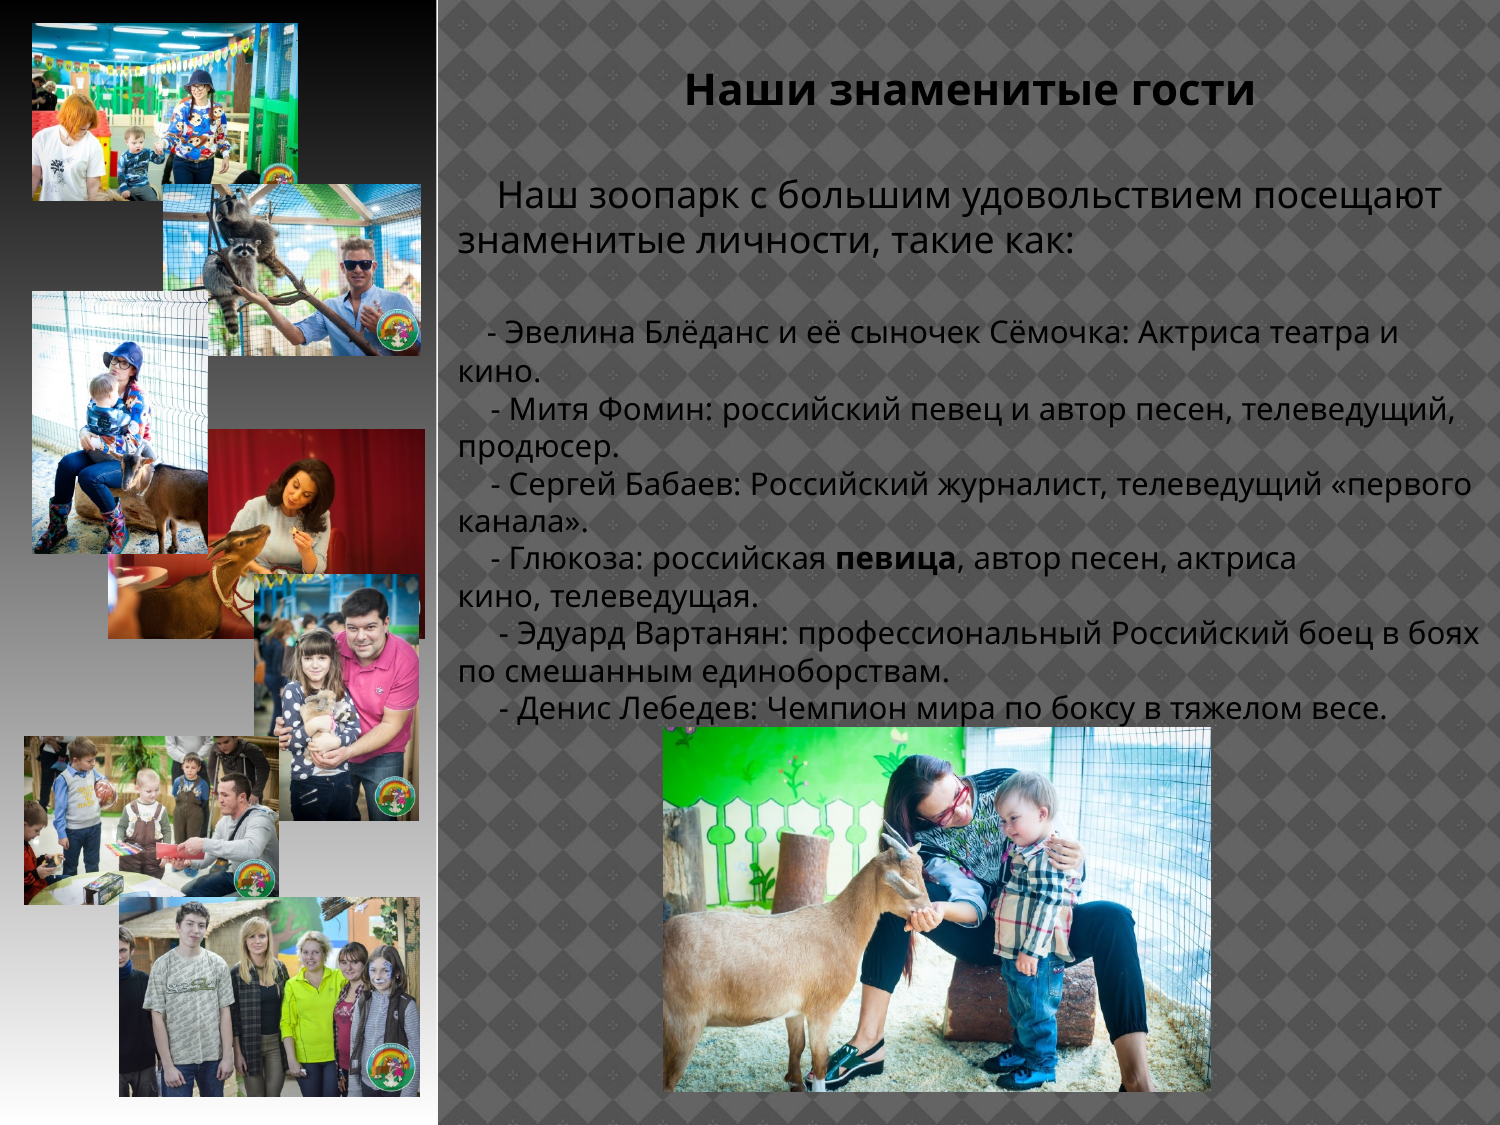

Наши знаменитые гости
 Наш зоопарк с большим удовольствием посещают знаменитые личности, такие как:
 - Эвелина Блёданс и её сыночек Сёмочка: Актриса театра и кино.
 - Митя Фомин: российский певец и автор песен, телеведущий, продюсер.
 - Сергей Бабаев: Российский журналист, телеведущий «первого канала».
 - Глюкоза: российская певица, автор песен, актриса кино, телеведущая.
 - Эдуард Вартанян: профессиональный Российский боец в боях по смешанным единоборствам.
 - Денис Лебедев: Чемпион мира по боксу в тяжелом весе.